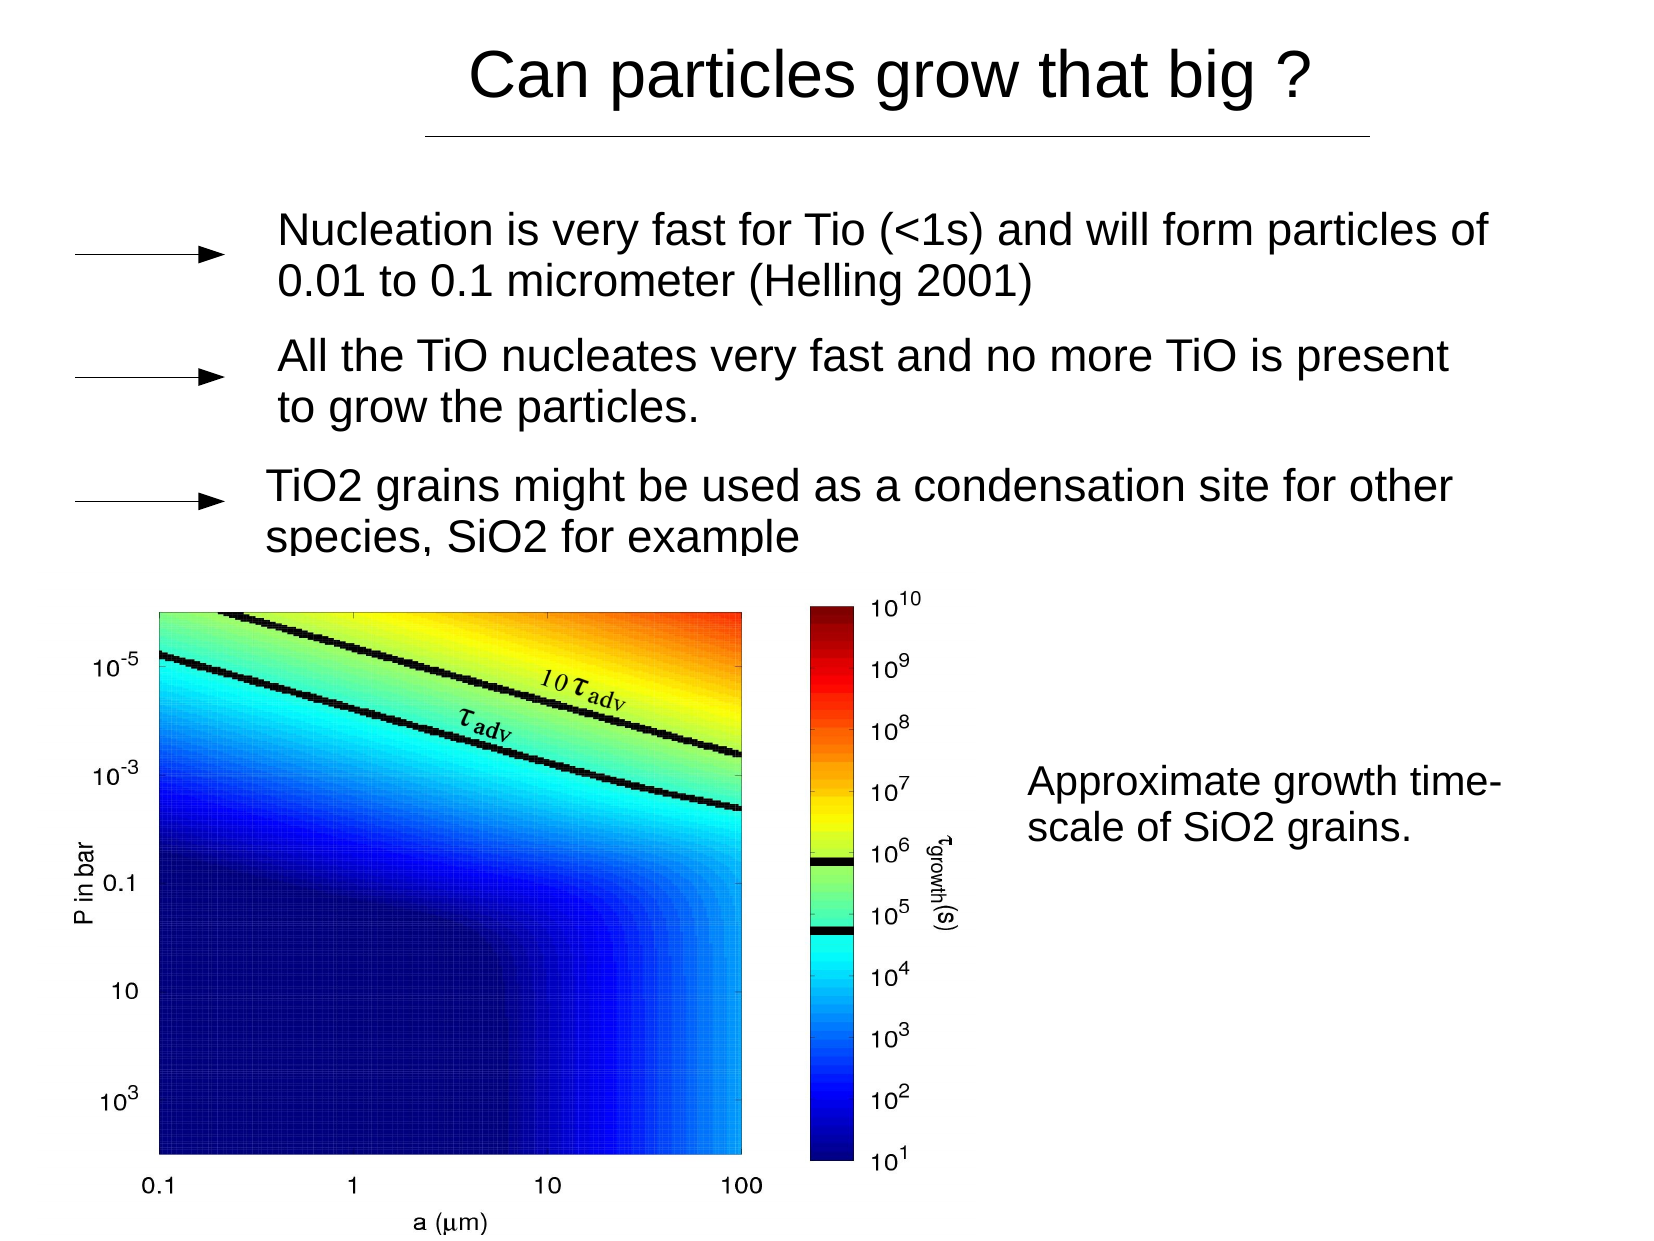

Can particles grow that big ?
Nucleation is very fast for Tio (<1s) and will form particles of 0.01 to 0.1 micrometer (Helling 2001)
All the TiO nucleates very fast and no more TiO is present to grow the particles.
TiO2 grains might be used as a condensation site for other species, SiO2 for example
Approximate growth time-scale of SiO2 grains.